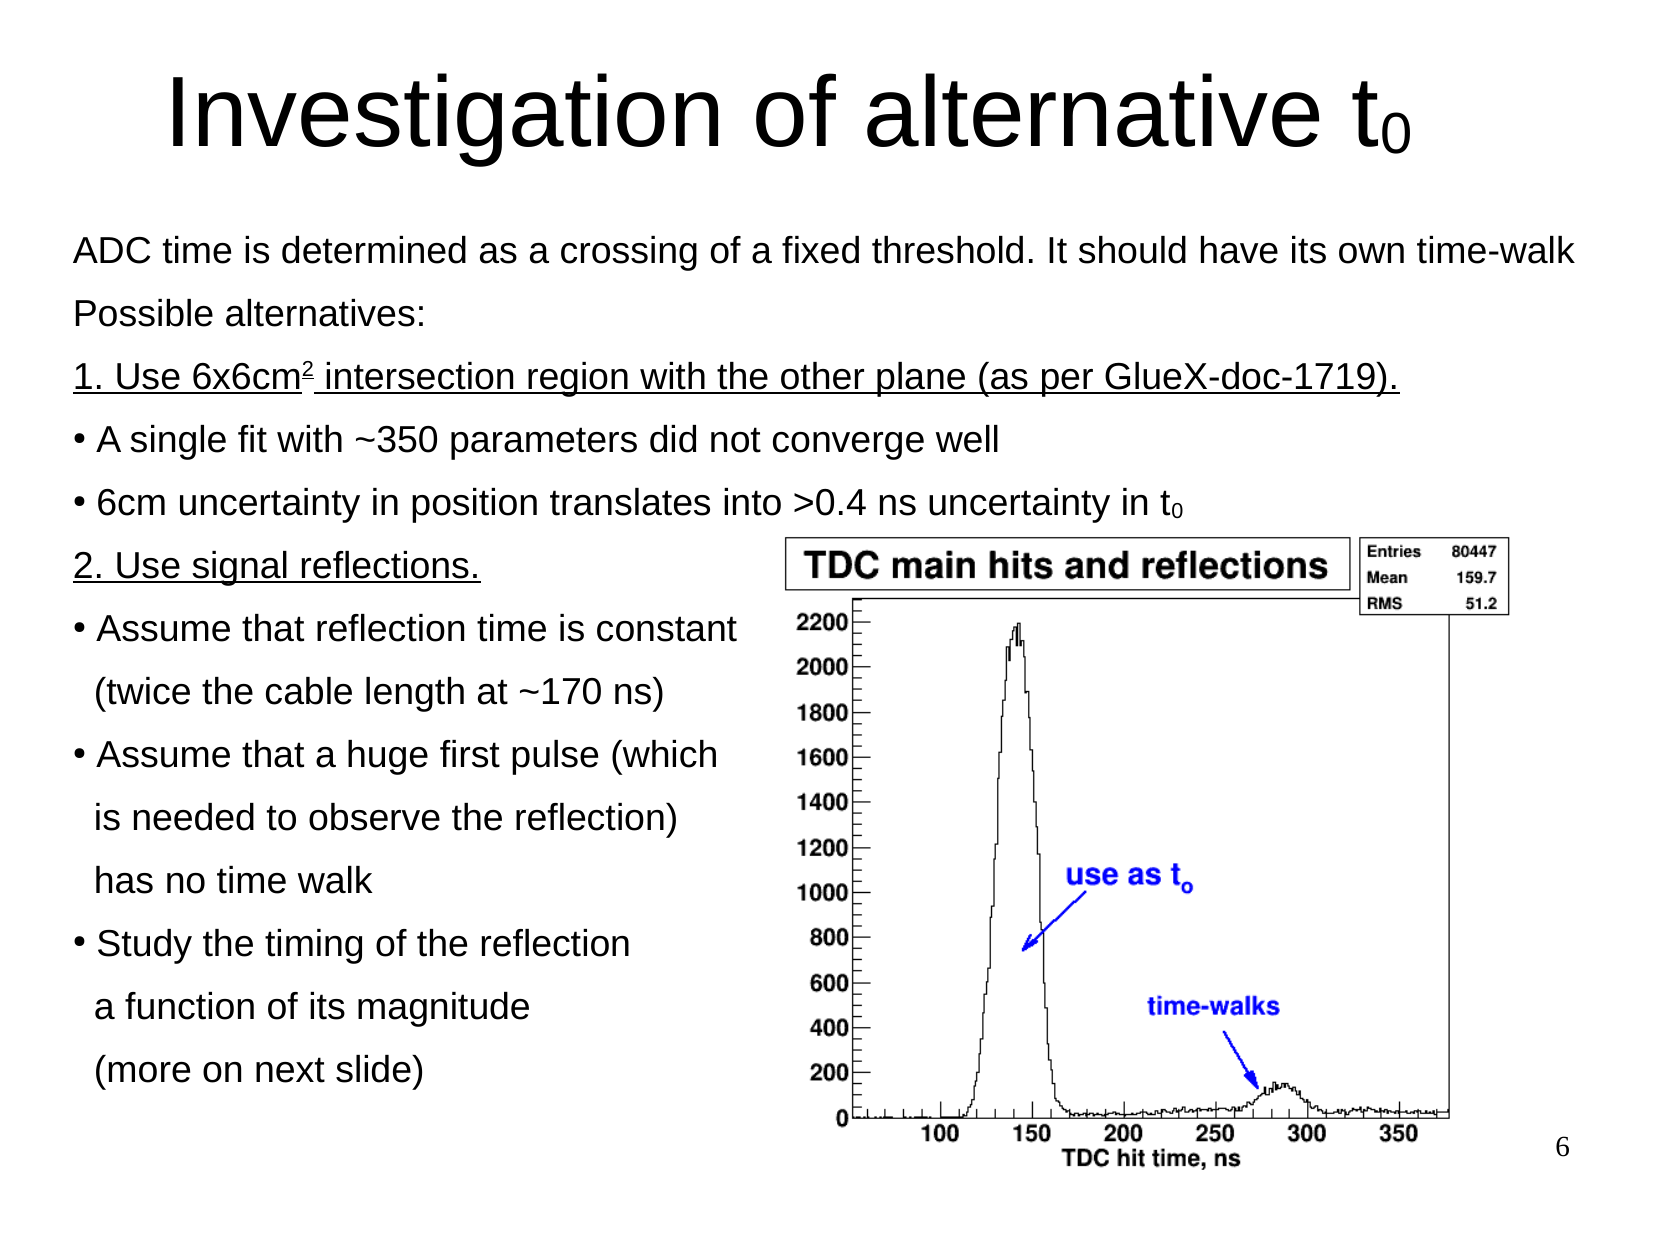

Investigation of alternative t0
ADC time is determined as a crossing of a fixed threshold. It should have its own time-walk
Possible alternatives:
1. Use 6x6cm2 intersection region with the other plane (as per GlueX-doc-1719).
 A single fit with ~350 parameters did not converge well
 6cm uncertainty in position translates into >0.4 ns uncertainty in t0
2. Use signal reflections.
 Assume that reflection time is constant
 (twice the cable length at ~170 ns)
 Assume that a huge first pulse (which
 is needed to observe the reflection)
 has no time walk
 Study the timing of the reflection
 a function of its magnitude
 (more on next slide)
6